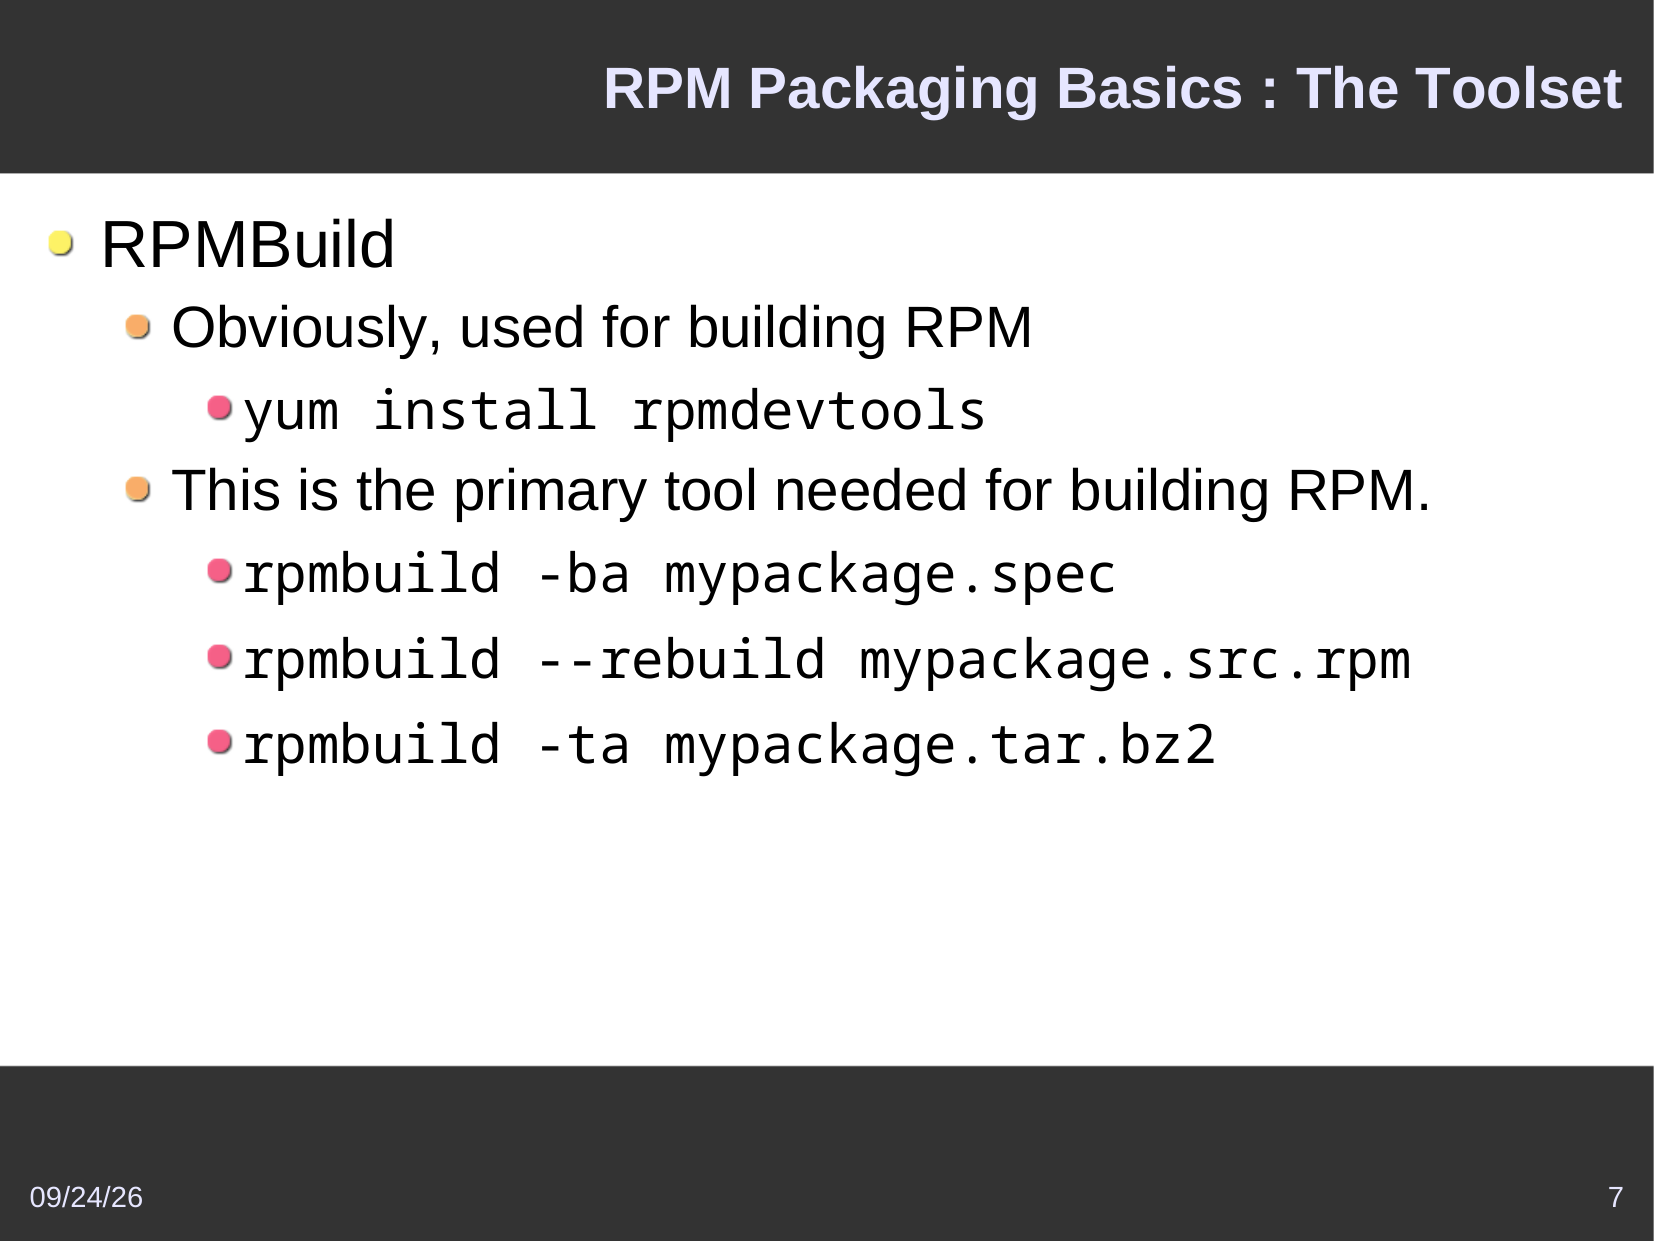

# RPM Packaging Basics : The Toolset
RPMBuild
Obviously, used for building RPM
yum install rpmdevtools
This is the primary tool needed for building RPM.
rpmbuild -ba mypackage.spec
rpmbuild --rebuild mypackage.src.rpm
rpmbuild -ta mypackage.tar.bz2
7